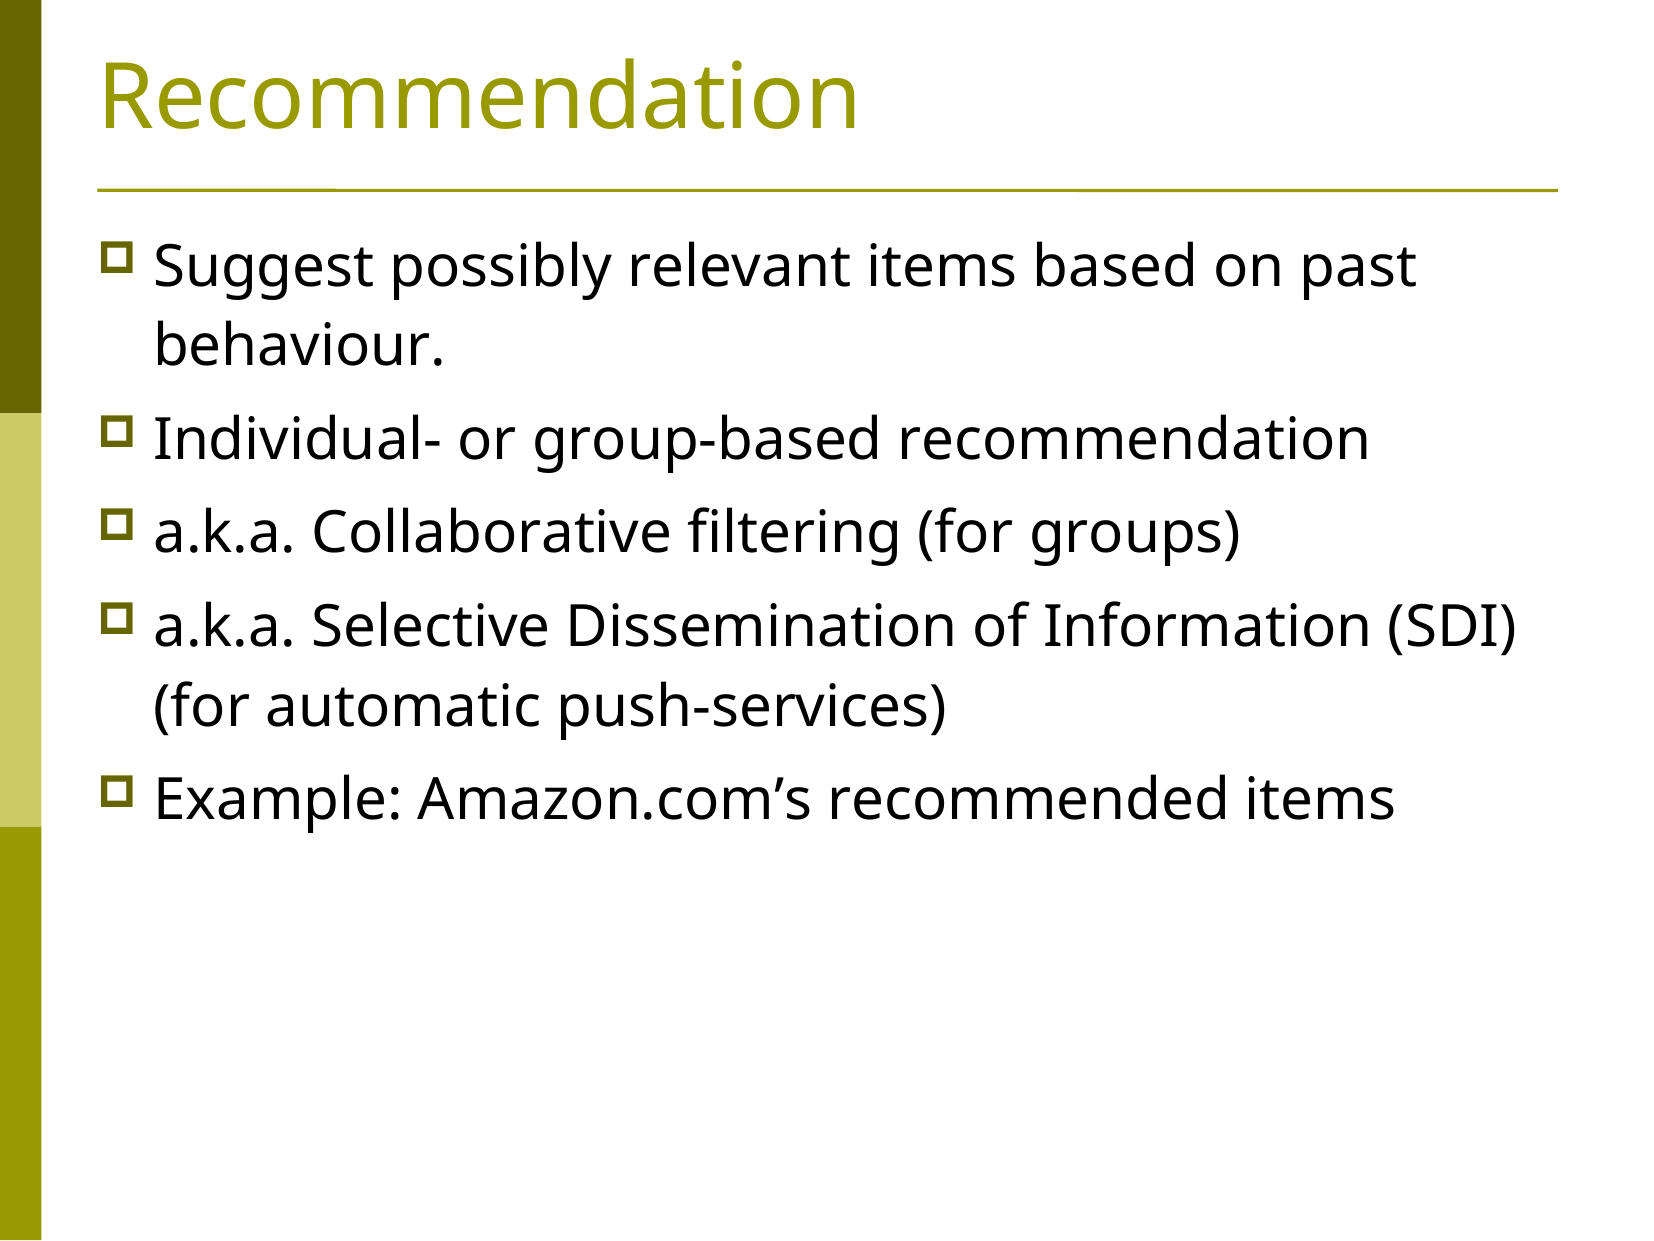

# Recommendation
Suggest possibly relevant items based on past behaviour.
Individual- or group-based recommendation
a.k.a. Collaborative filtering (for groups)‏
a.k.a. Selective Dissemination of Information (SDI) (for automatic push-services)‏
Example: Amazon.com’s recommended items